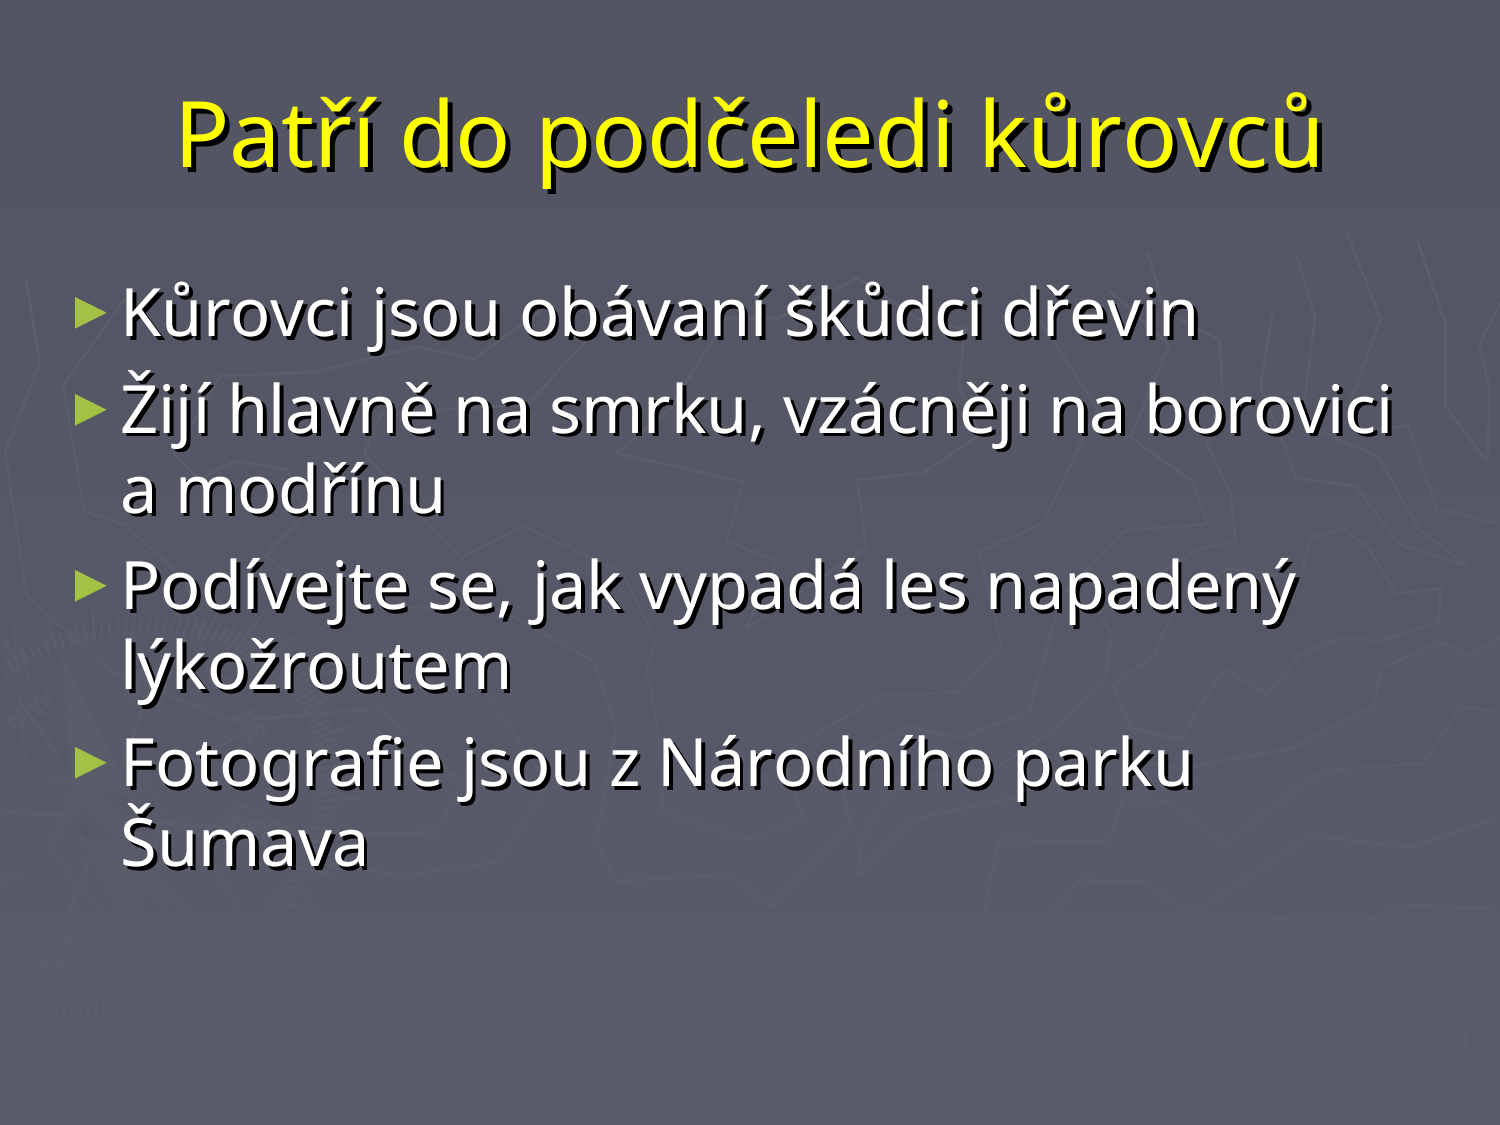

# Patří do podčeledi kůrovců
Kůrovci jsou obávaní škůdci dřevin
Žijí hlavně na smrku, vzácněji na borovici
a modřínu
Podívejte se, jak vypadá les napadený lýkožroutem
Fotografie jsou z Národního parku Šumava